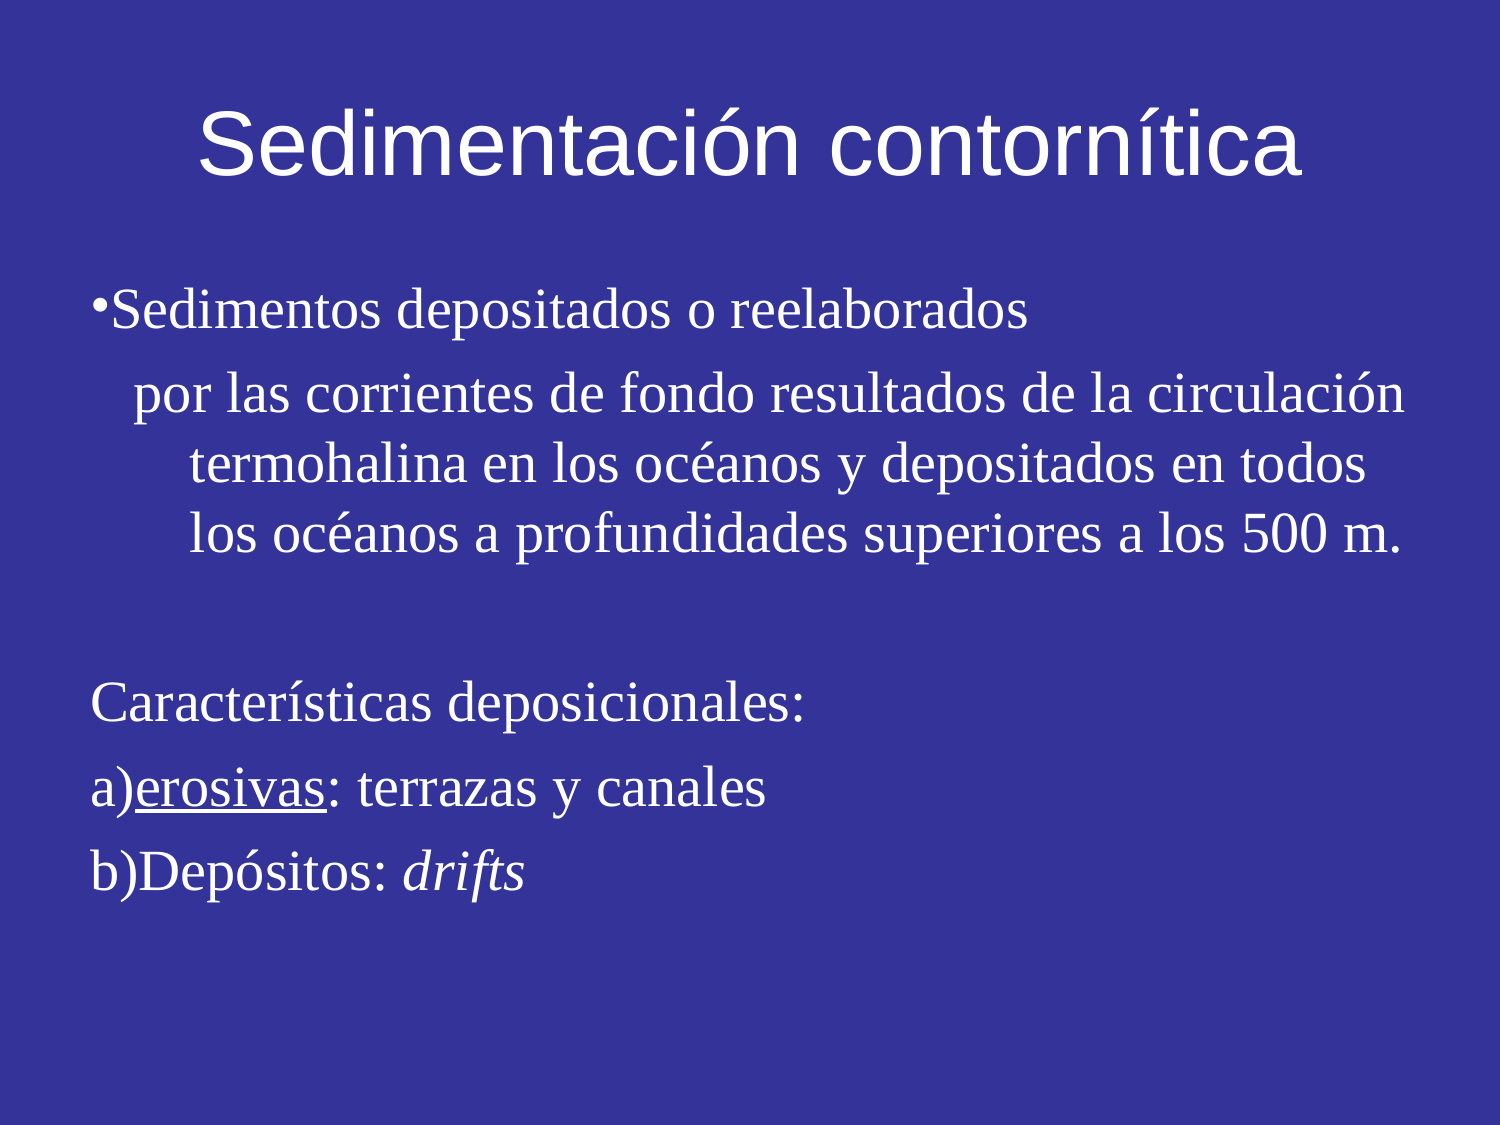

Sedimentación contornítica
Sedimentos depositados o reelaborados
 por las corrientes de fondo resultados de la circulación termohalina en los océanos y depositados en todos los océanos a profundidades superiores a los 500 m.
Características deposicionales:
erosivas: terrazas y canales
Depósitos: drifts